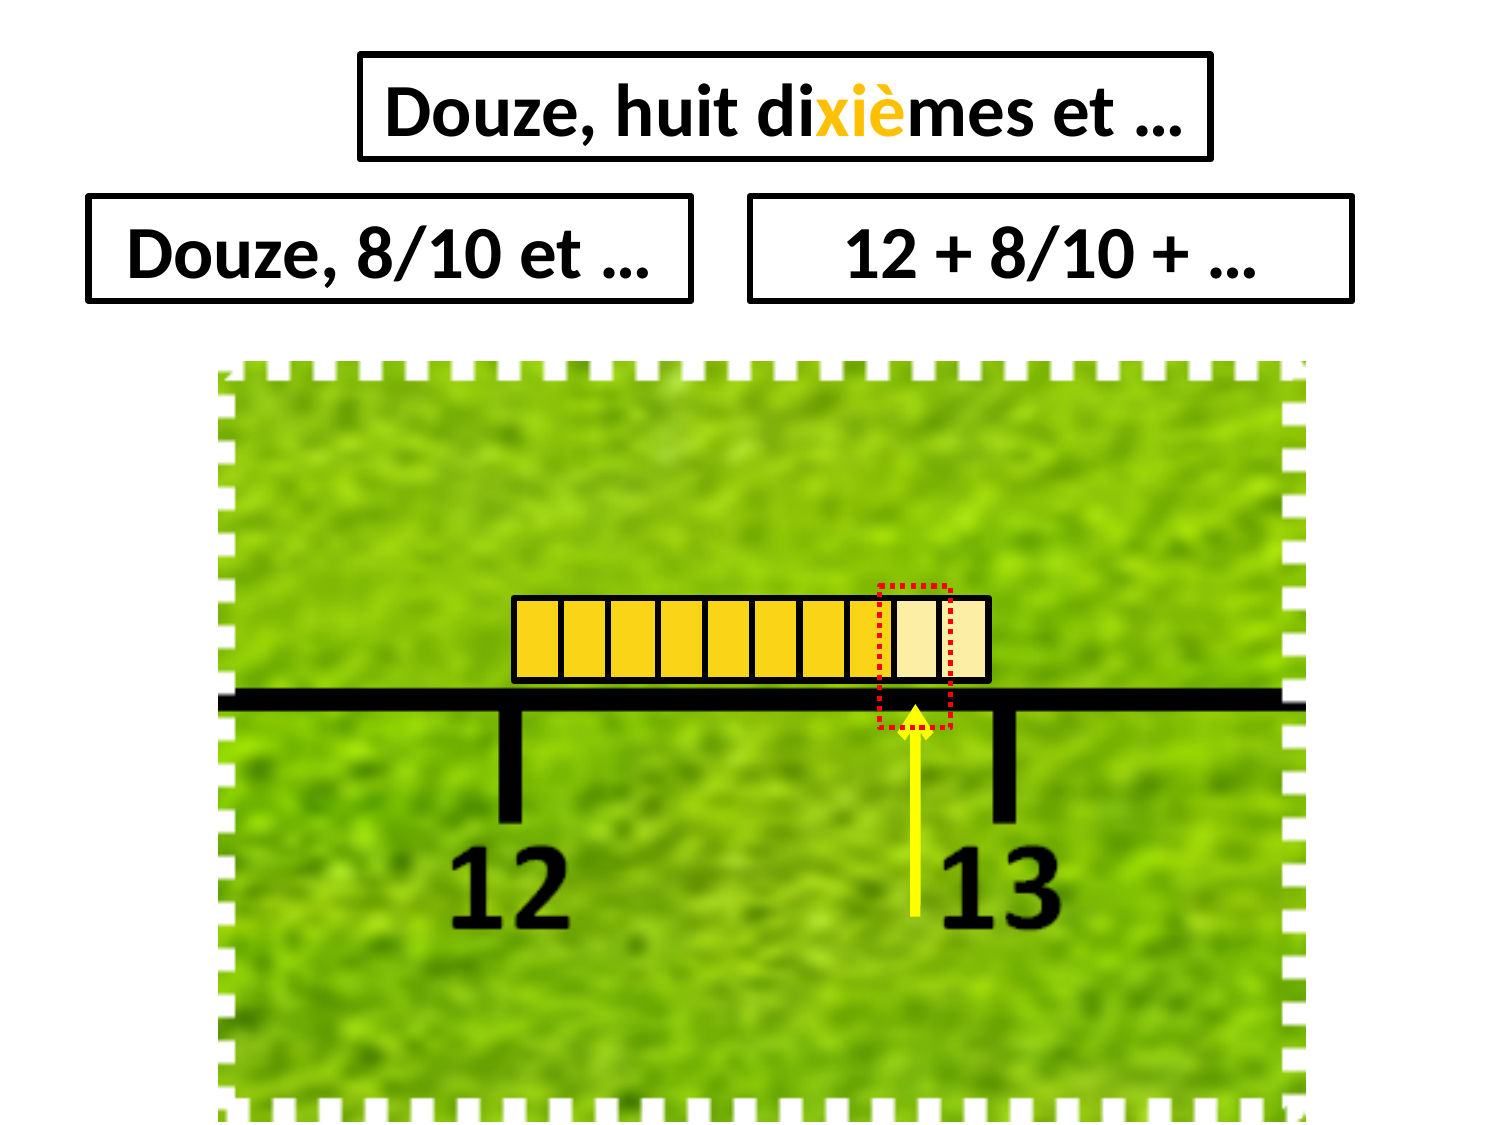

Douze, huit dixièmes et …
Douze, 8/10 et …
12 + 8/10 + …